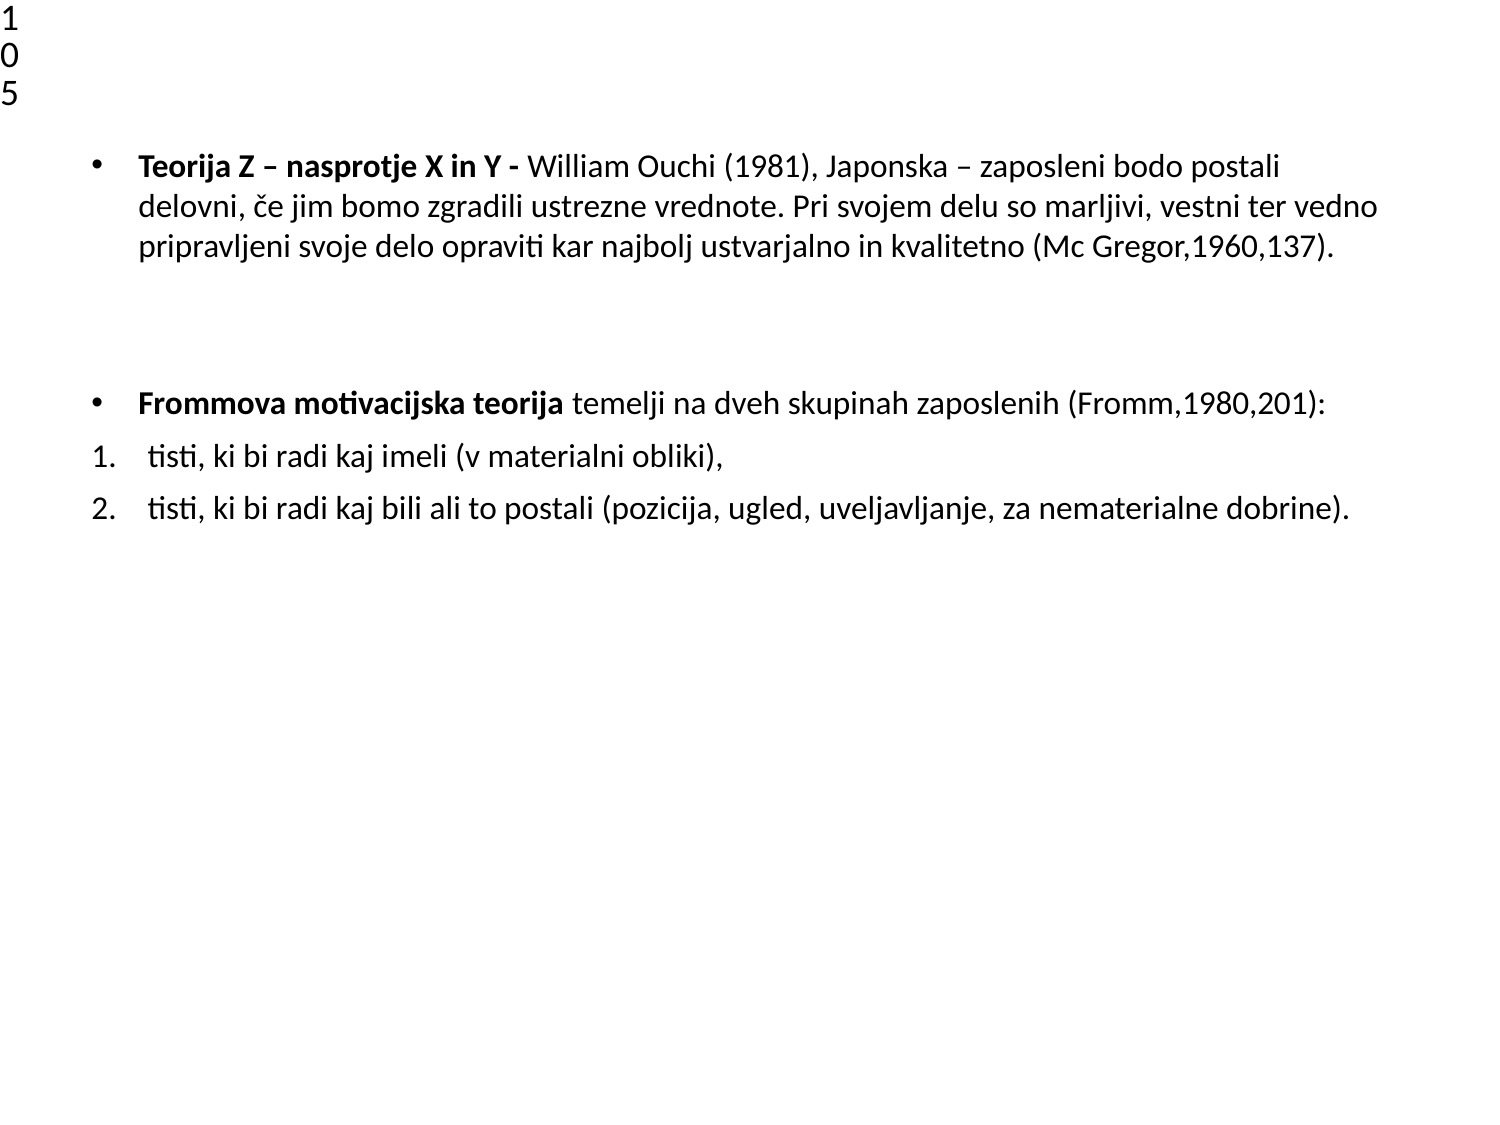

Teorija Z – nasprotje X in Y - William Ouchi (1981), Japonska – zaposleni bodo postali delovni, če jim bomo zgradili ustrezne vrednote. Pri svojem delu so marljivi, vestni ter vedno pripravljeni svoje delo opraviti kar najbolj ustvarjalno in kvalitetno (Mc Gregor,1960,137).
Frommova motivacijska teorija temelji na dveh skupinah zaposlenih (Fromm,1980,201):
tisti, ki bi radi kaj imeli (v materialni obliki),
tisti, ki bi radi kaj bili ali to postali (pozicija, ugled, uveljavljanje, za nematerialne dobrine).